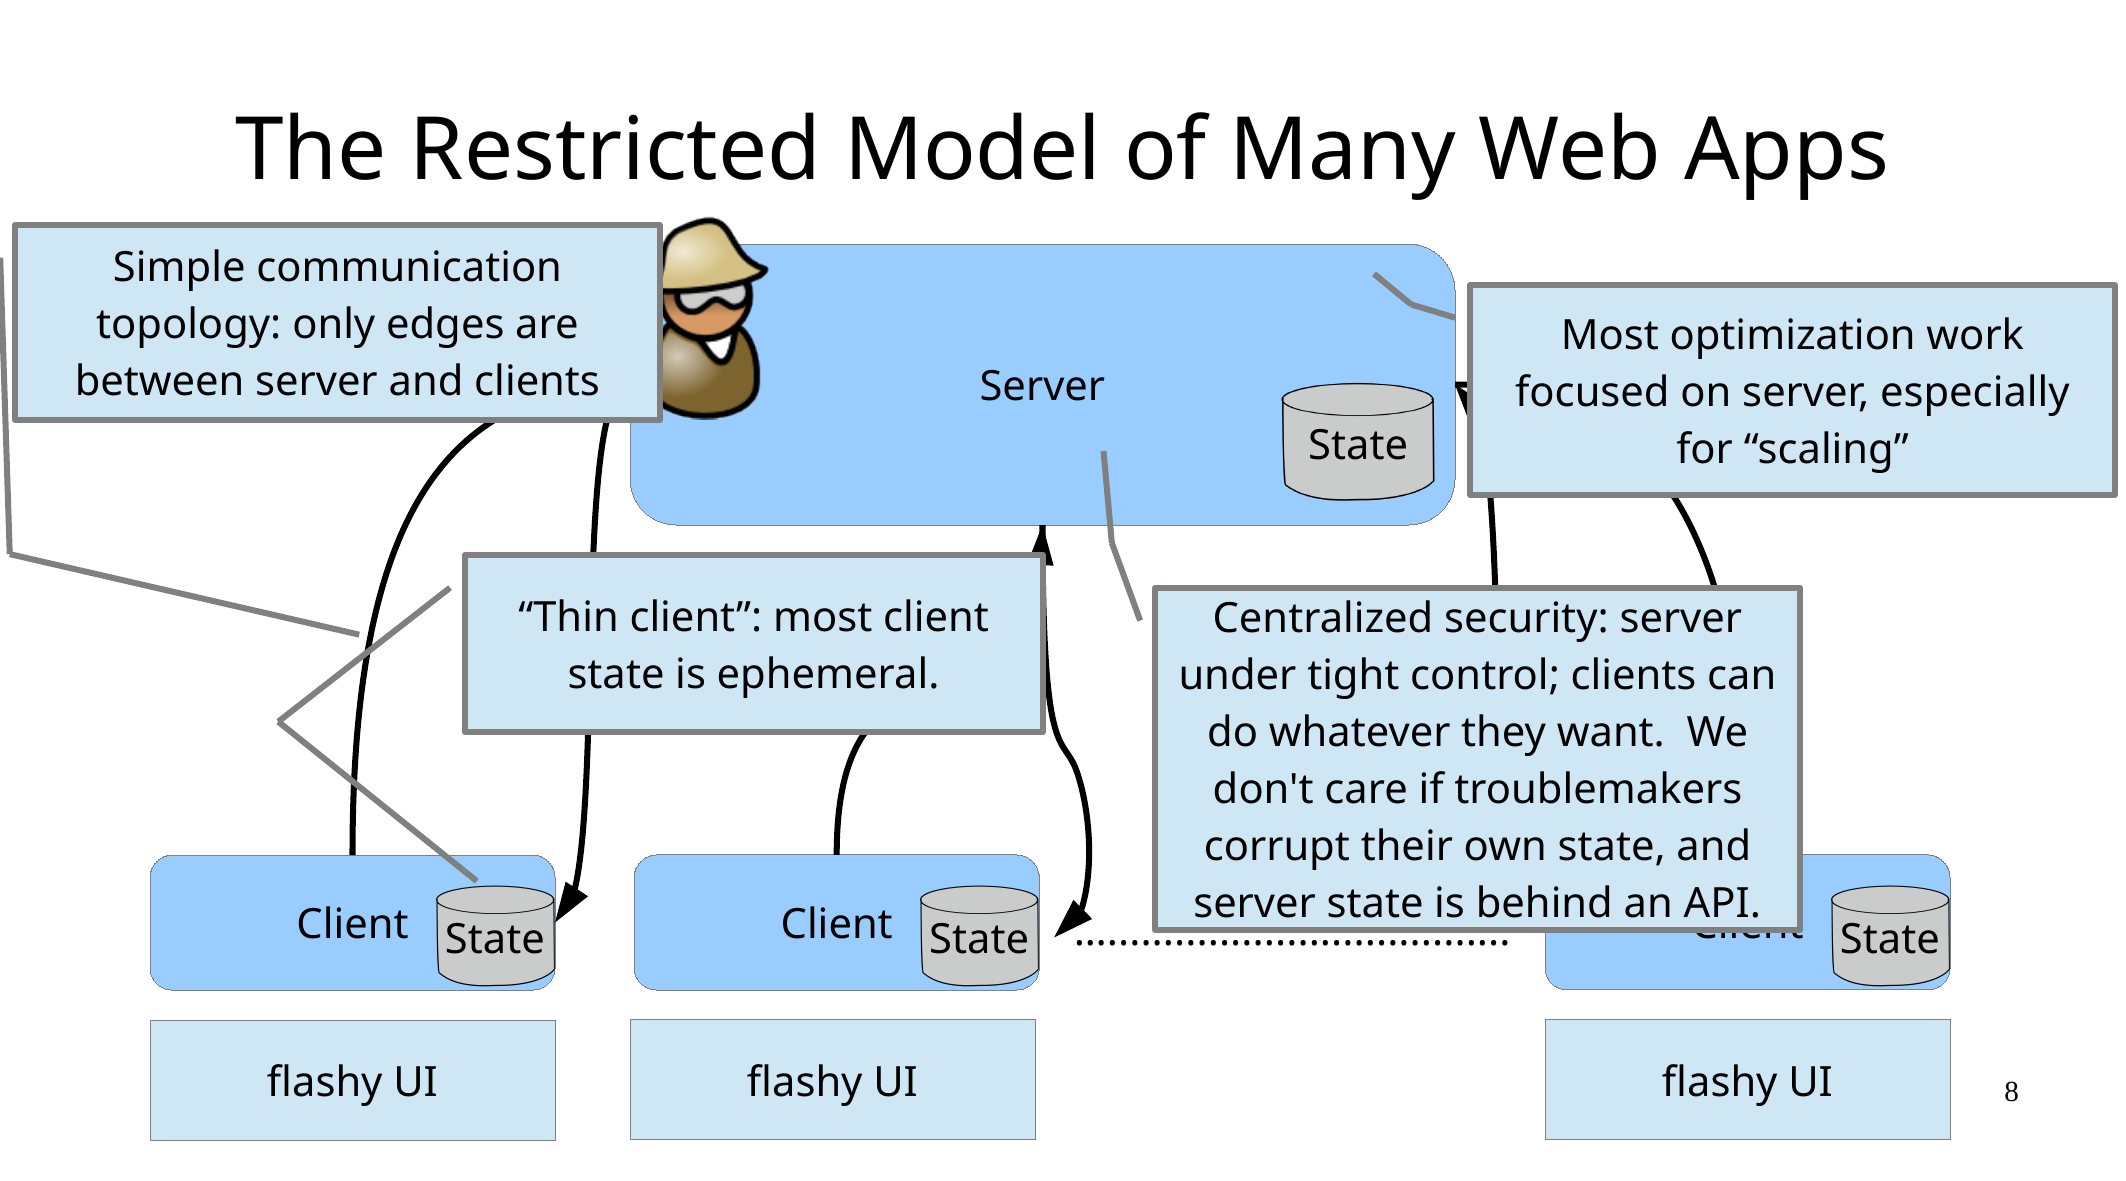

# The Restricted Model of Many Web Apps
Simple communication topology: only edges are between server and clients
Server
Most optimization work focused on server, especially for “scaling”
State
“Thin client”: most client state is ephemeral.
Centralized security: server under tight control; clients can do whatever they want. We don't care if troublemakers corrupt their own state, and server state is behind an API.
Client
State
Client
State
Client
State
…....................................
flashy UI
flashy UI
flashy UI
8